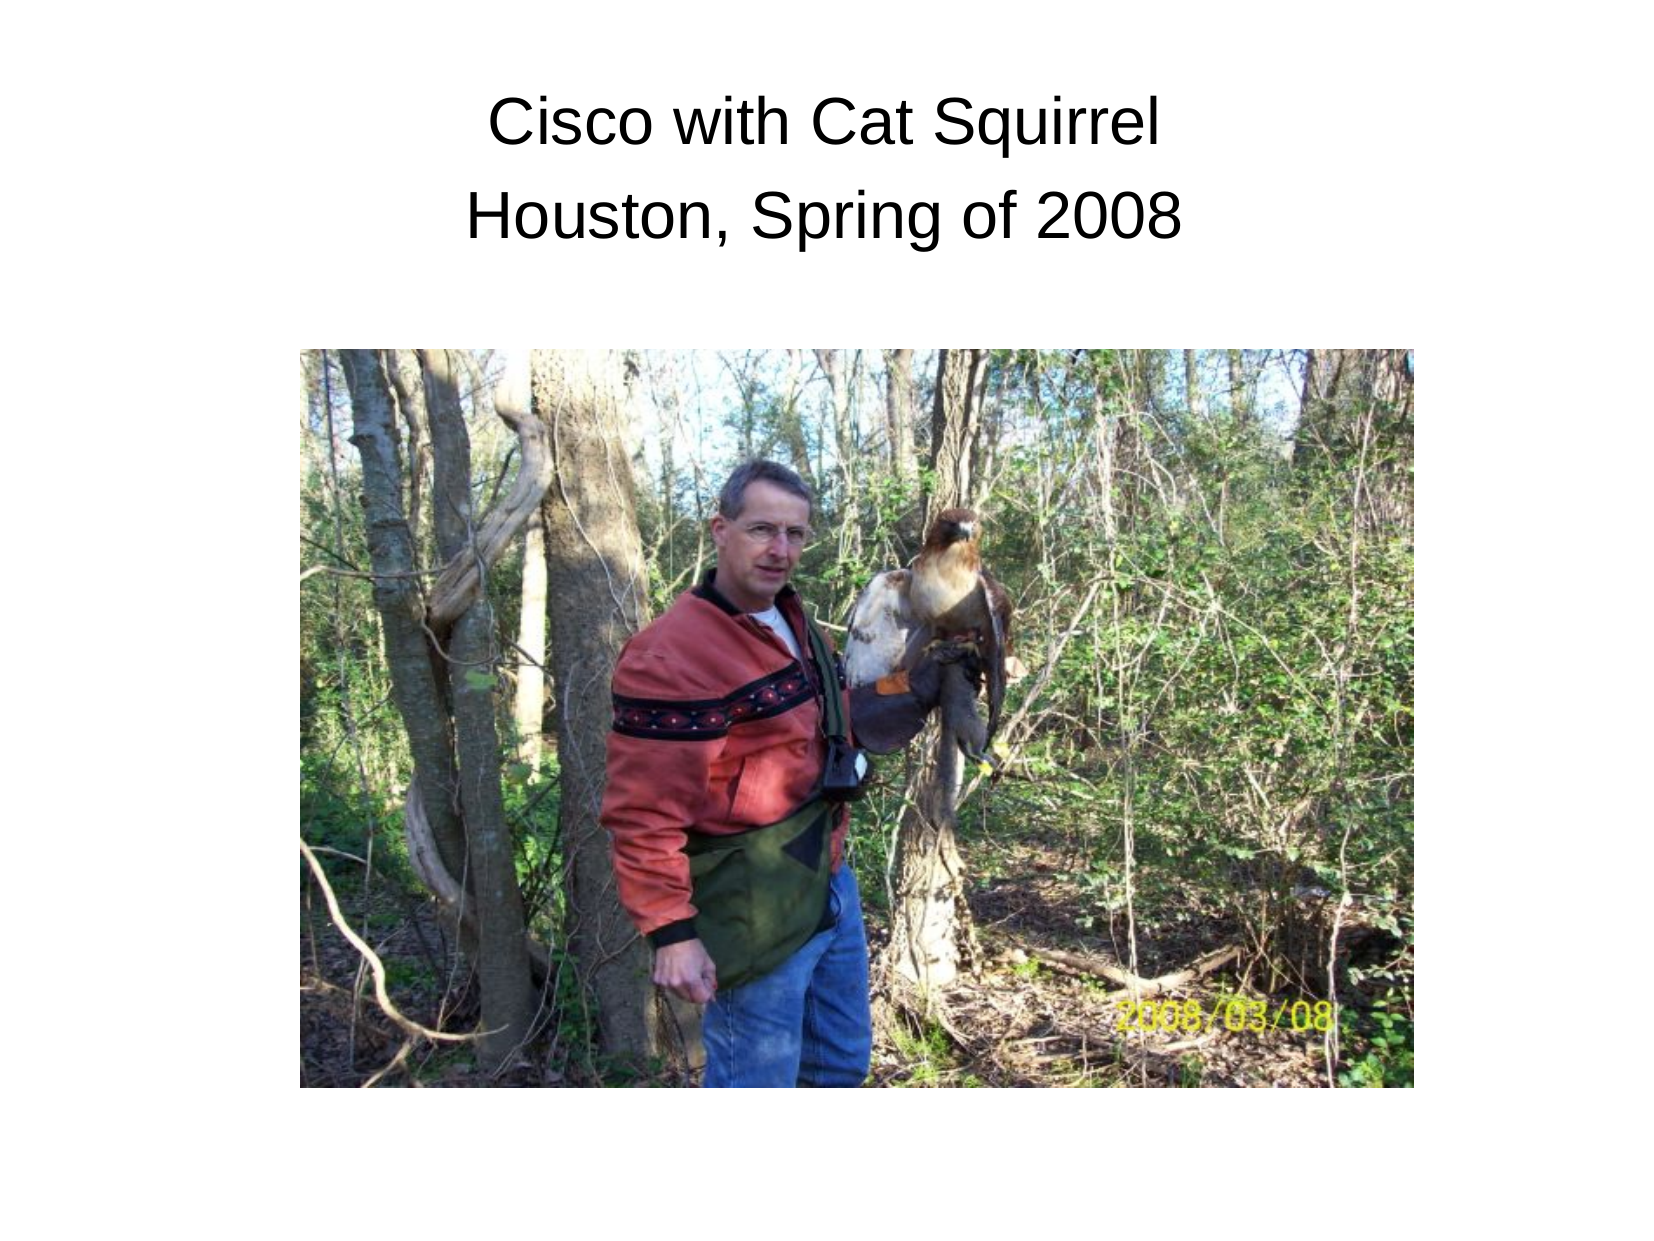

# Cisco with Cat Squirrel Houston, Spring of 2008